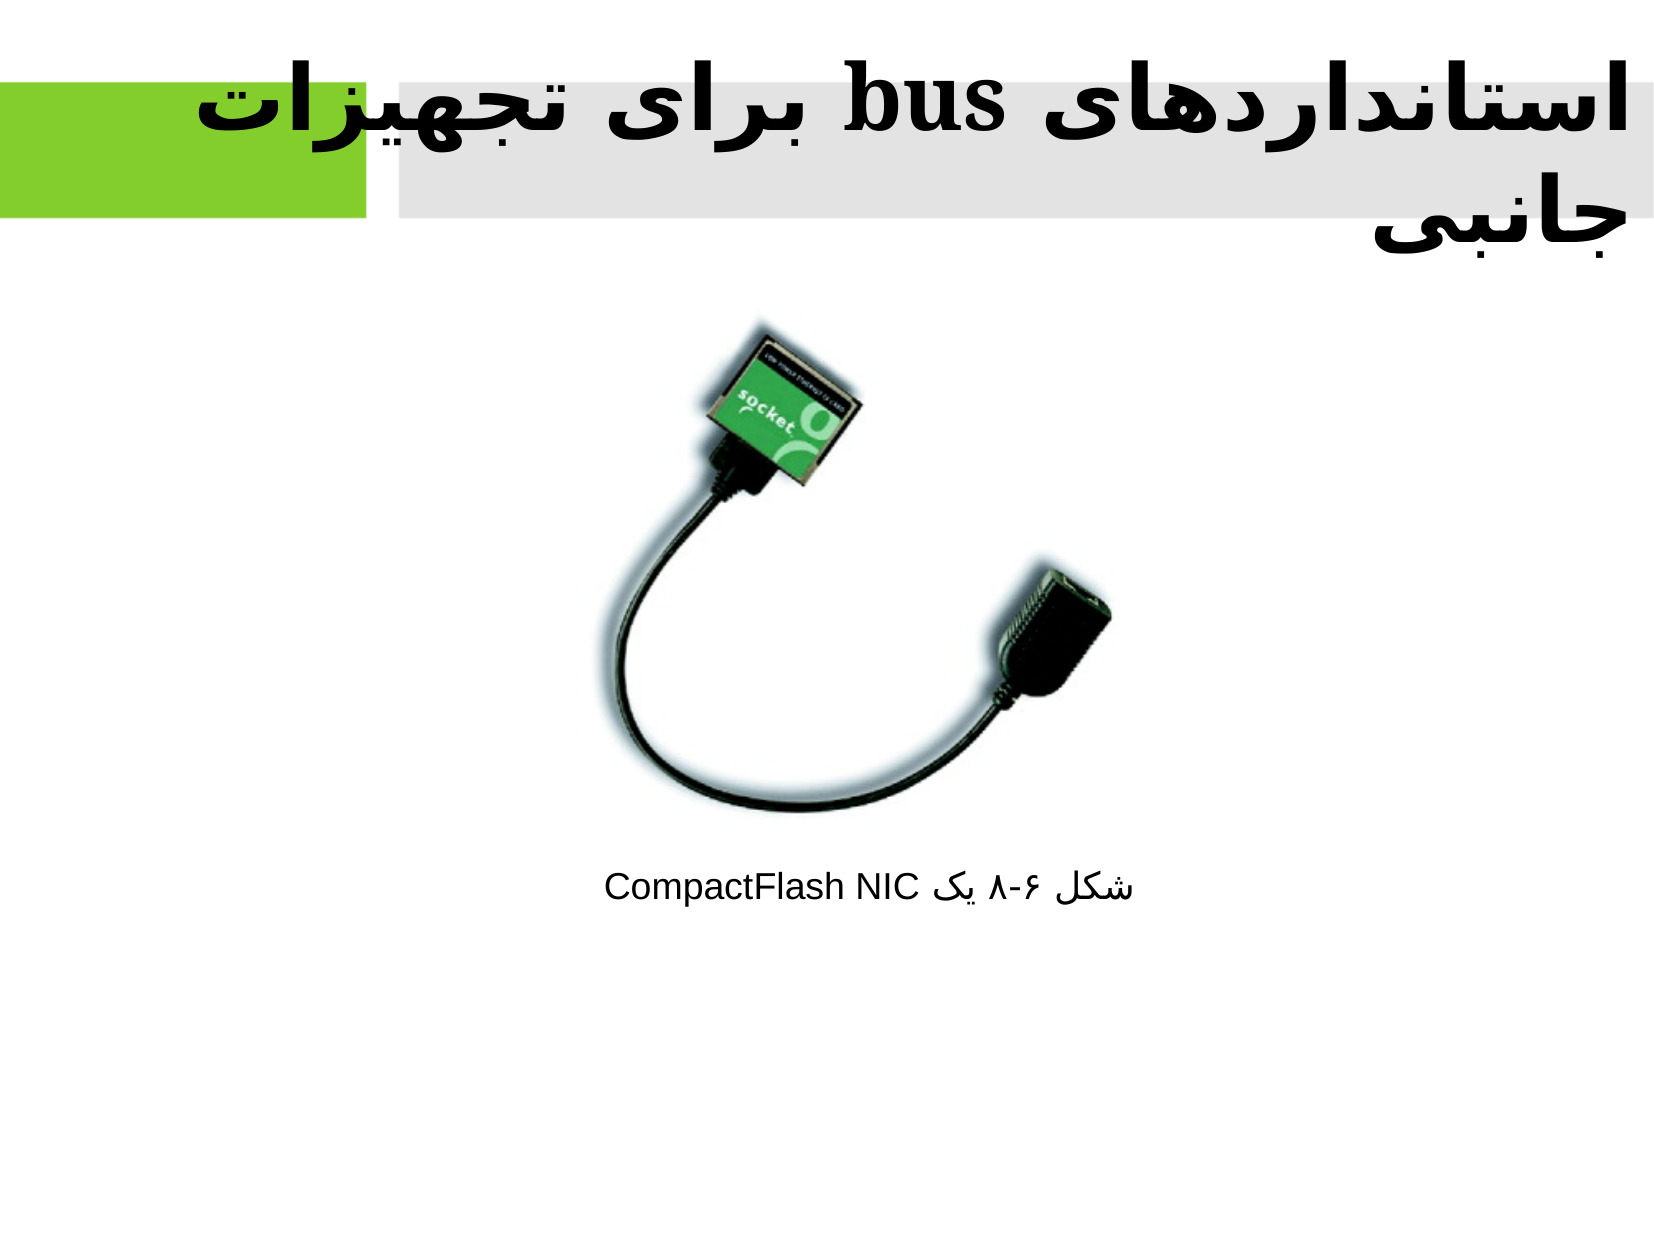

# استانداردهای bus برای تجهیزات جانبی
شکل ۶-۸ یک CompactFlash NIC